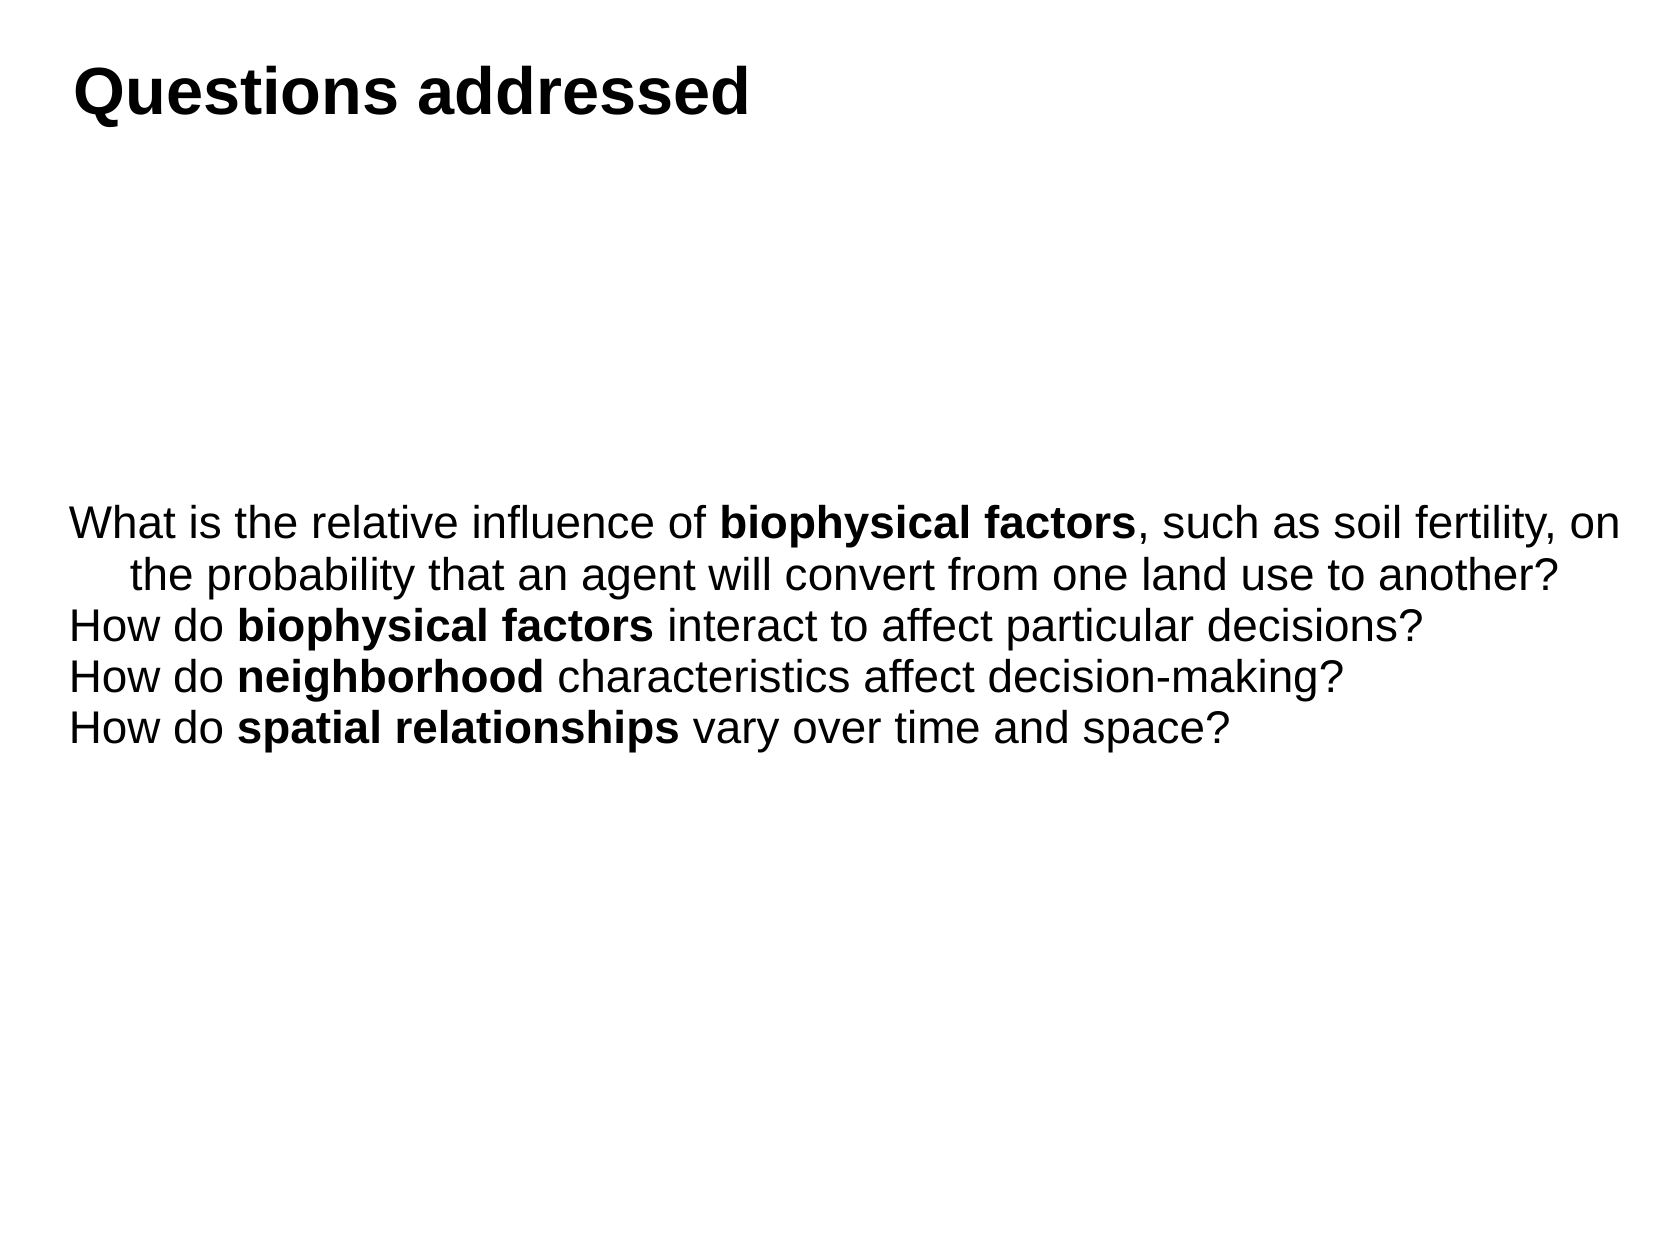

Questions addressed
 What is the relative influence of biophysical factors, such as soil fertility, on 	the probability that an agent will convert from one land use to another?
 How do biophysical factors interact to affect particular decisions?
 How do neighborhood characteristics affect decision-making?
 How do spatial relationships vary over time and space?